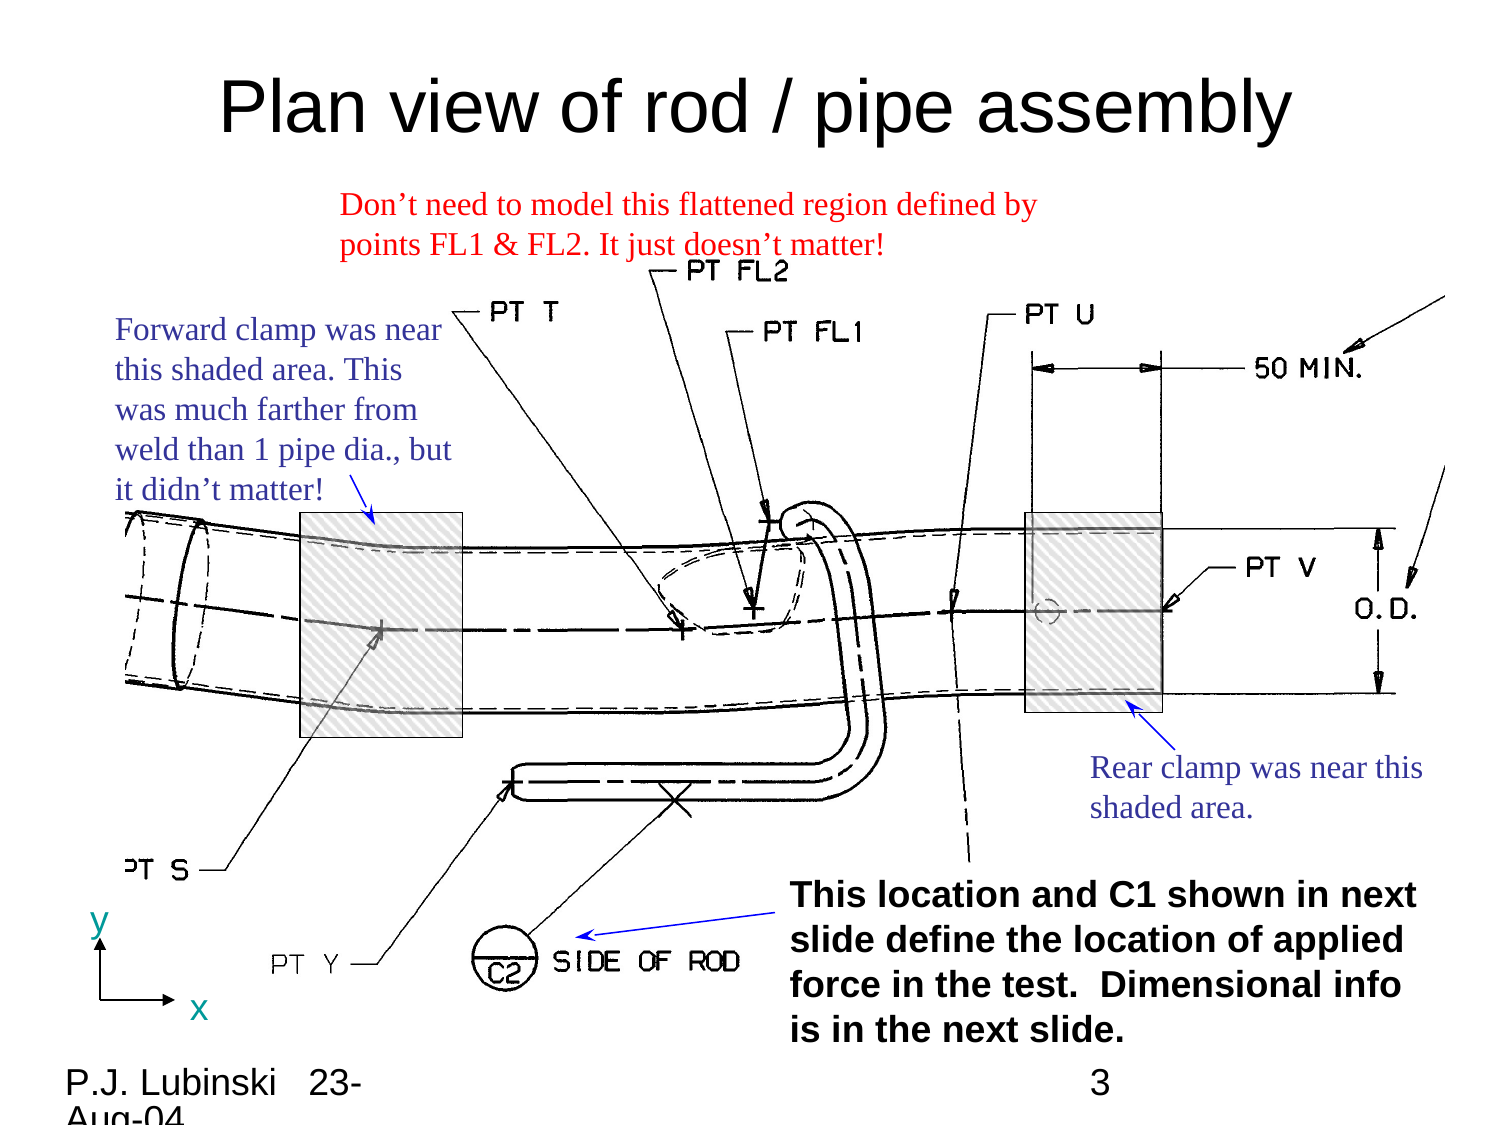

# Plan view of rod / pipe assembly
Don’t need to model this flattened region defined by points FL1 & FL2. It just doesn’t matter!
Forward clamp was near this shaded area. This was much farther from weld than 1 pipe dia., but it didn’t matter!
Rear clamp was near this shaded area.
This location and C1 shown in next slide define the location of applied force in the test. Dimensional info is in the next slide.
y
x
P.J. Lubinski 23-Aug-04
3